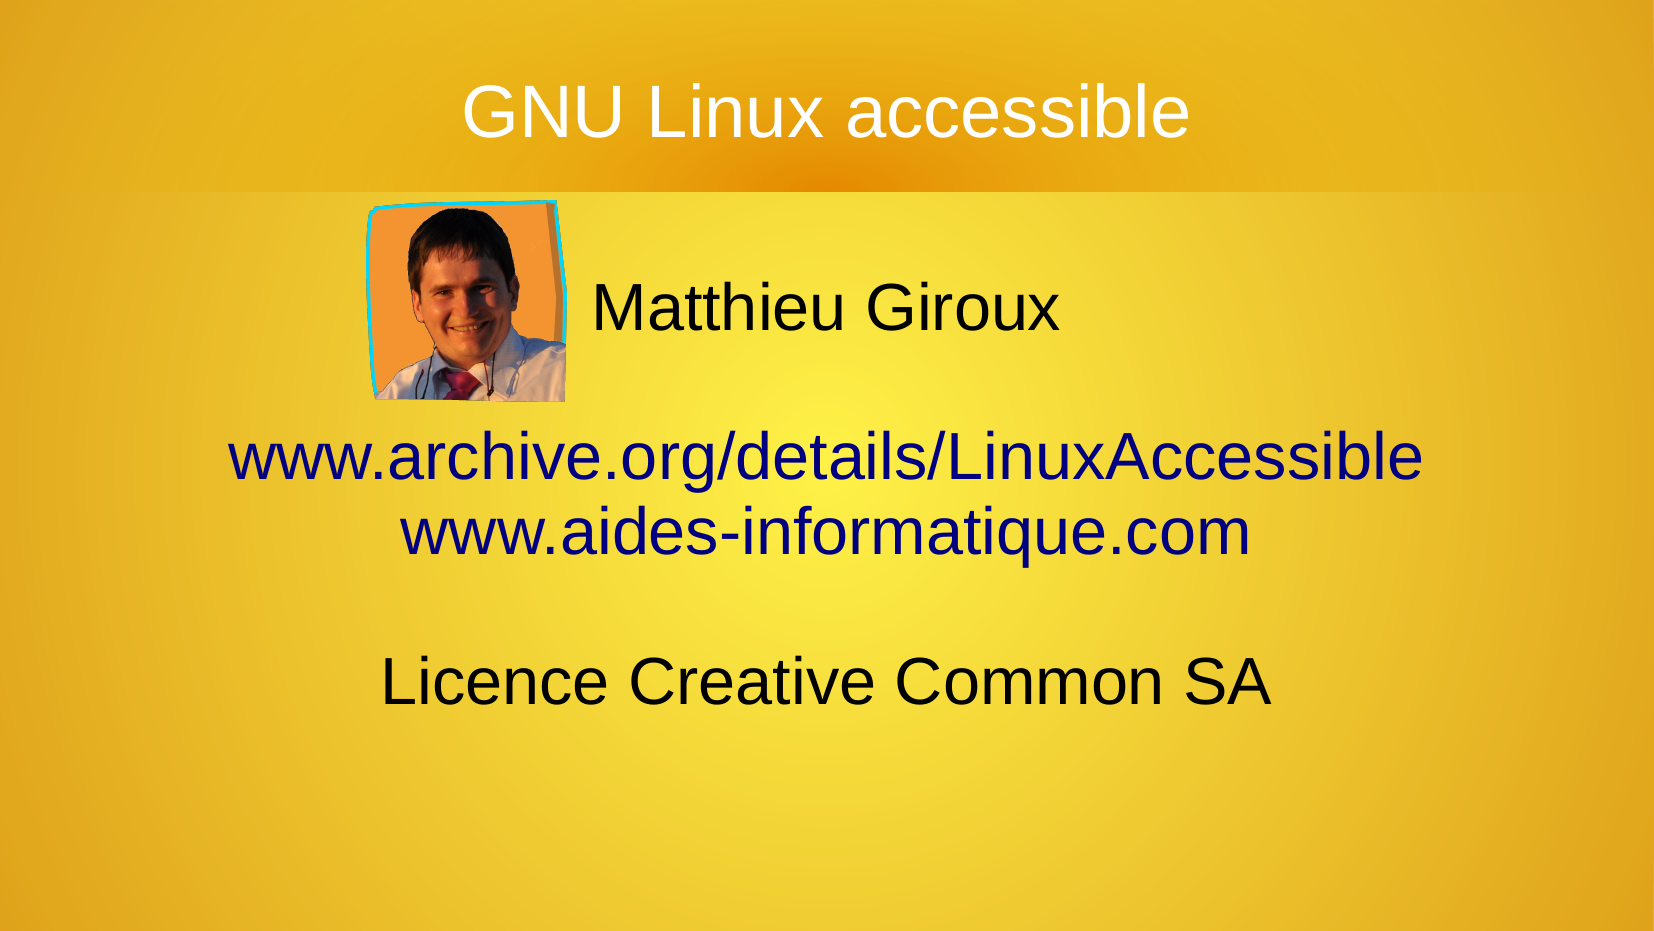

# GNU Linux accessible
Matthieu Giroux
www.archive.org/details/LinuxAccessible
www.aides-informatique.com
Licence Creative Common SA